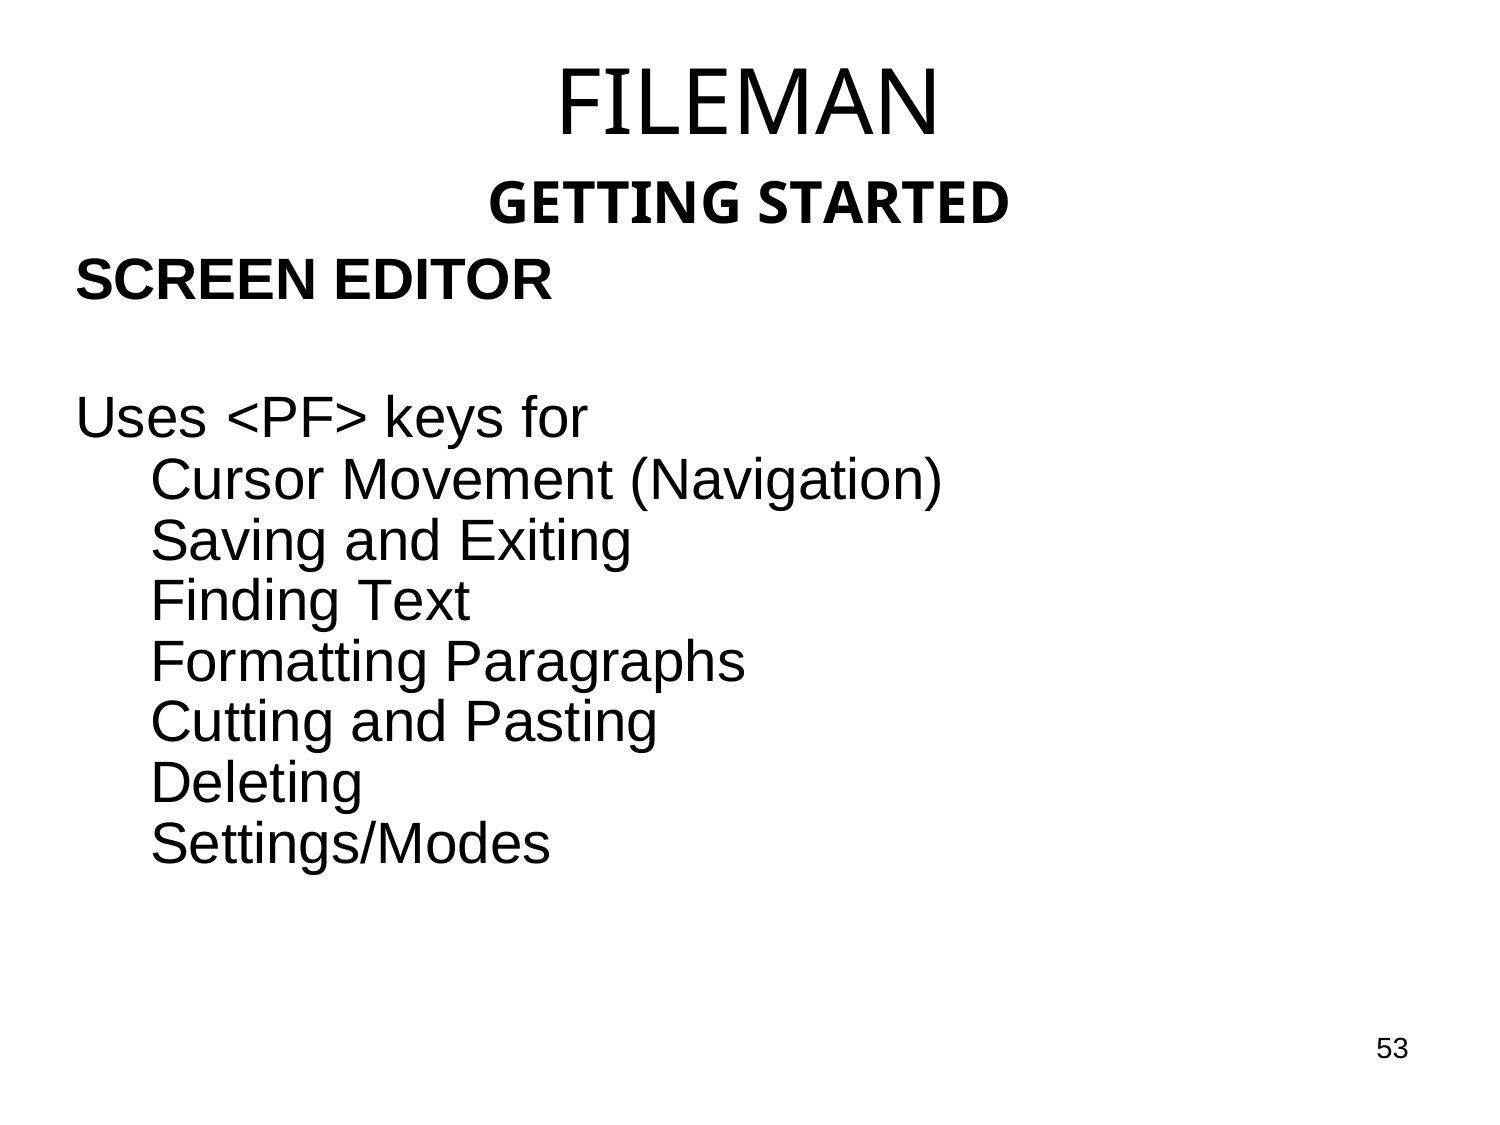

# FILEMAN GETTING STARTED
SCREEN EDITOR
Uses <PF> keys for
Cursor Movement (Navigation)
Saving and Exiting
Finding Text
Formatting Paragraphs
Cutting and Pasting
Deleting
Settings/Modes
53